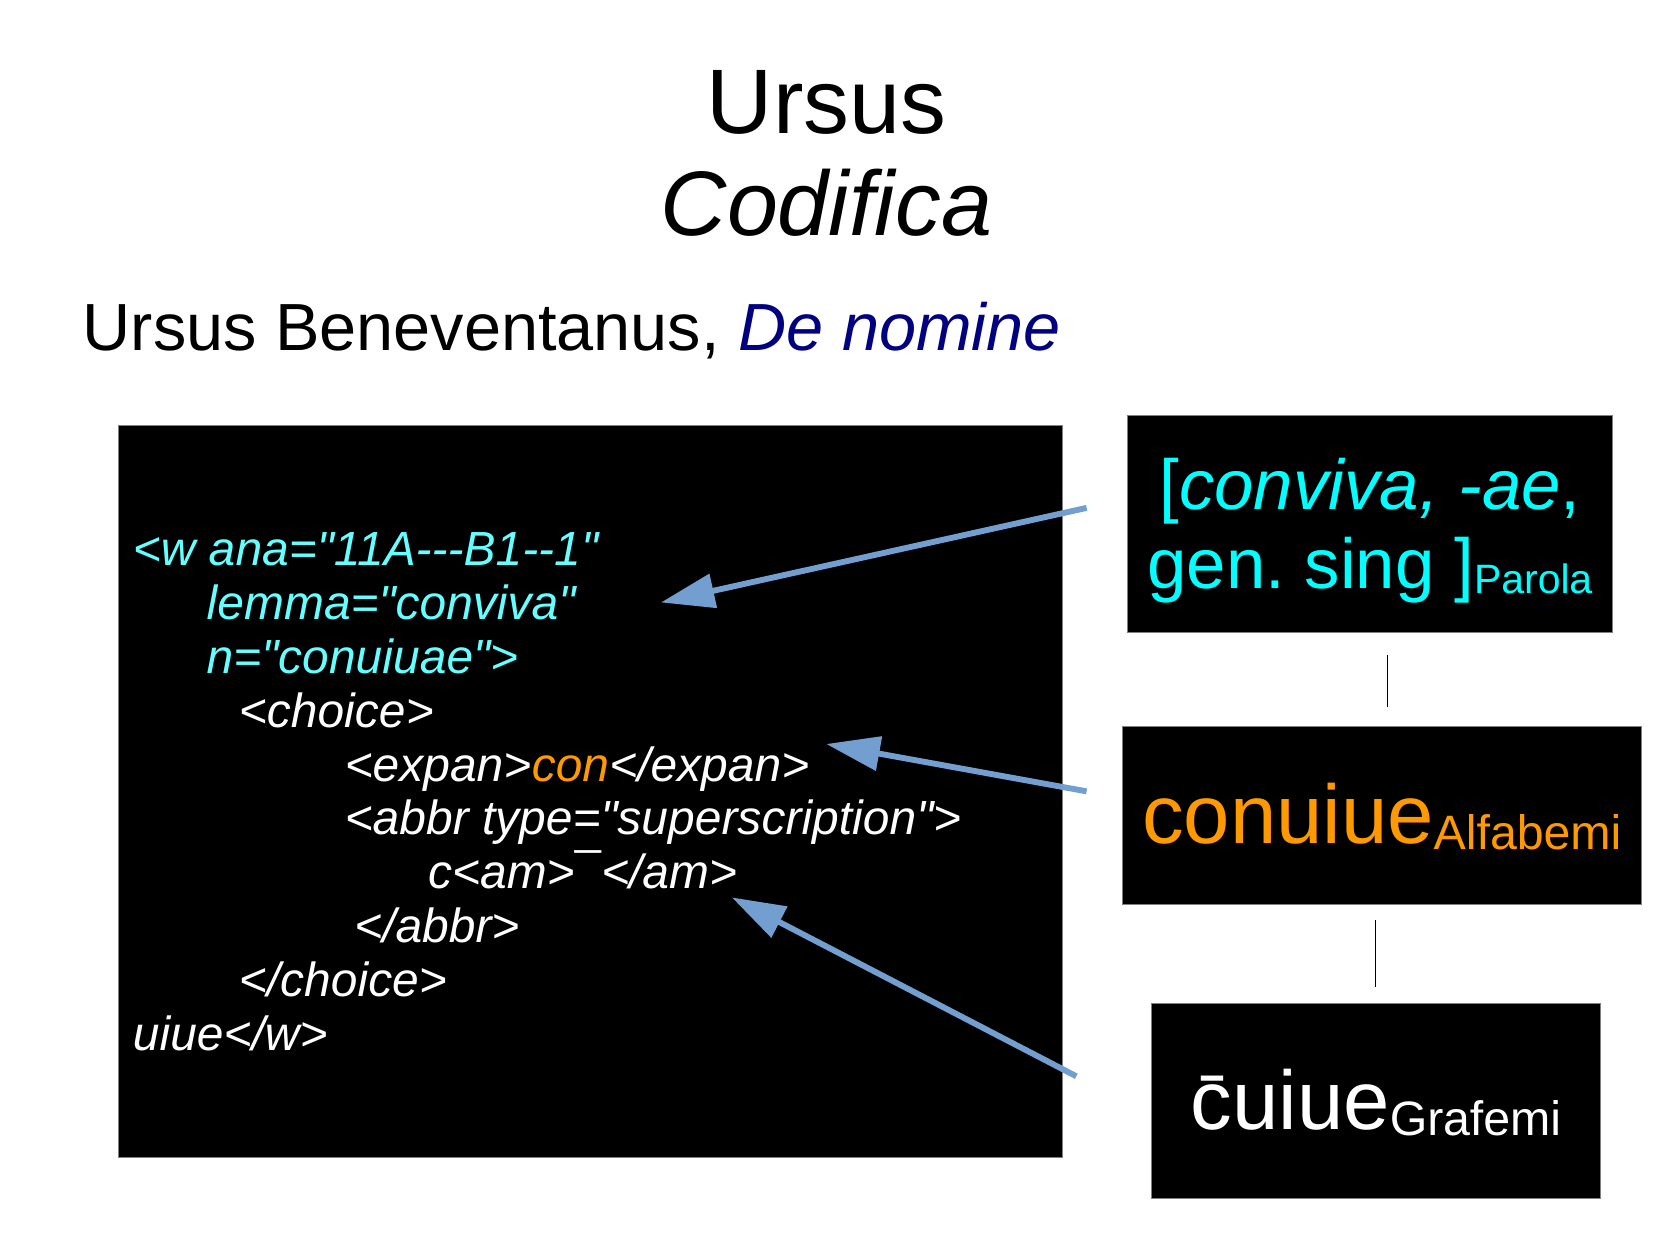

# Ursus Codifica
Ursus Beneventanus, De nomine
[conviva, -ae,
gen. sing ]Parola
<w ana="11A---B1--1"
	lemma="conviva"
	n="conuiuae">
 <choice>
 <expan>con</expan>
 <abbr type="superscription">
				c<am>¯</am>
			</abbr>
 </choice>
uiue</w>
conuiueAlfabemi
c̄uiueGrafemi
23